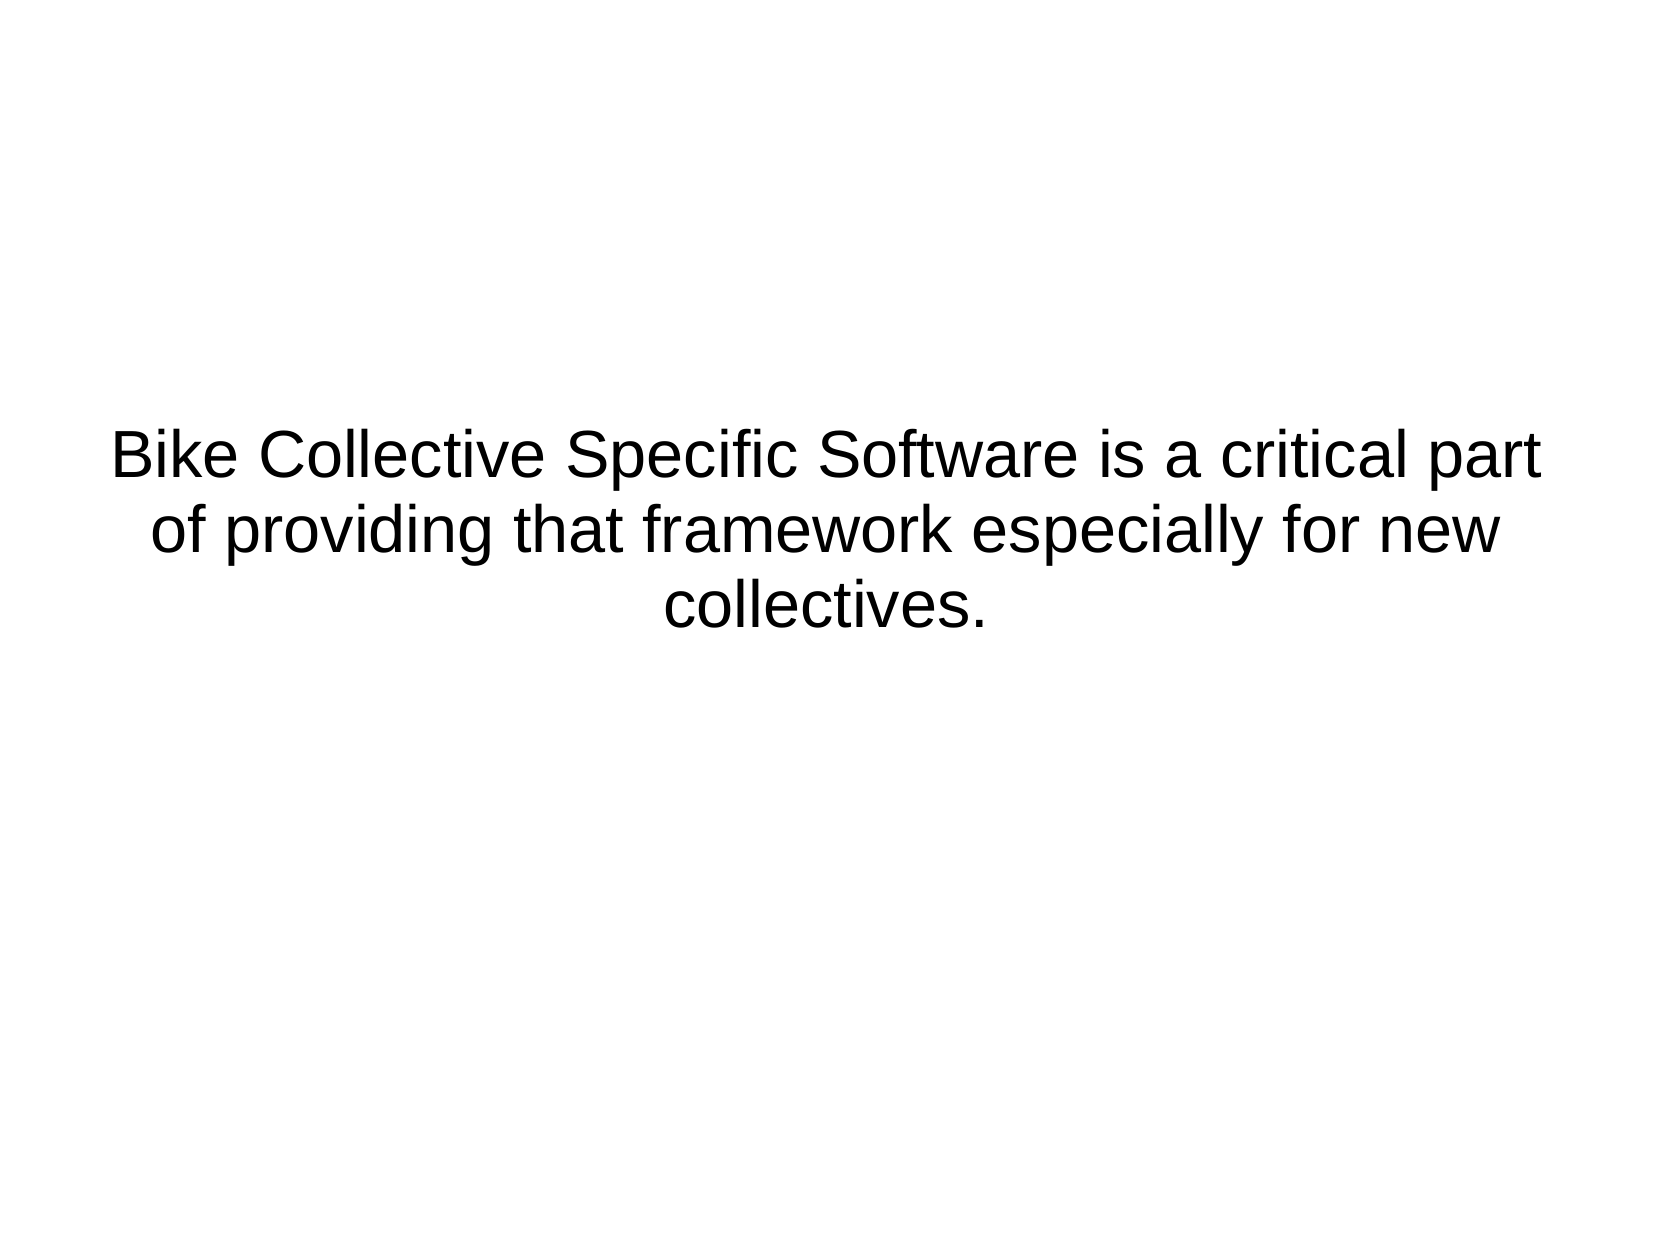

# Bike Collective Specific Software is a critical part of providing that framework especially for new collectives.